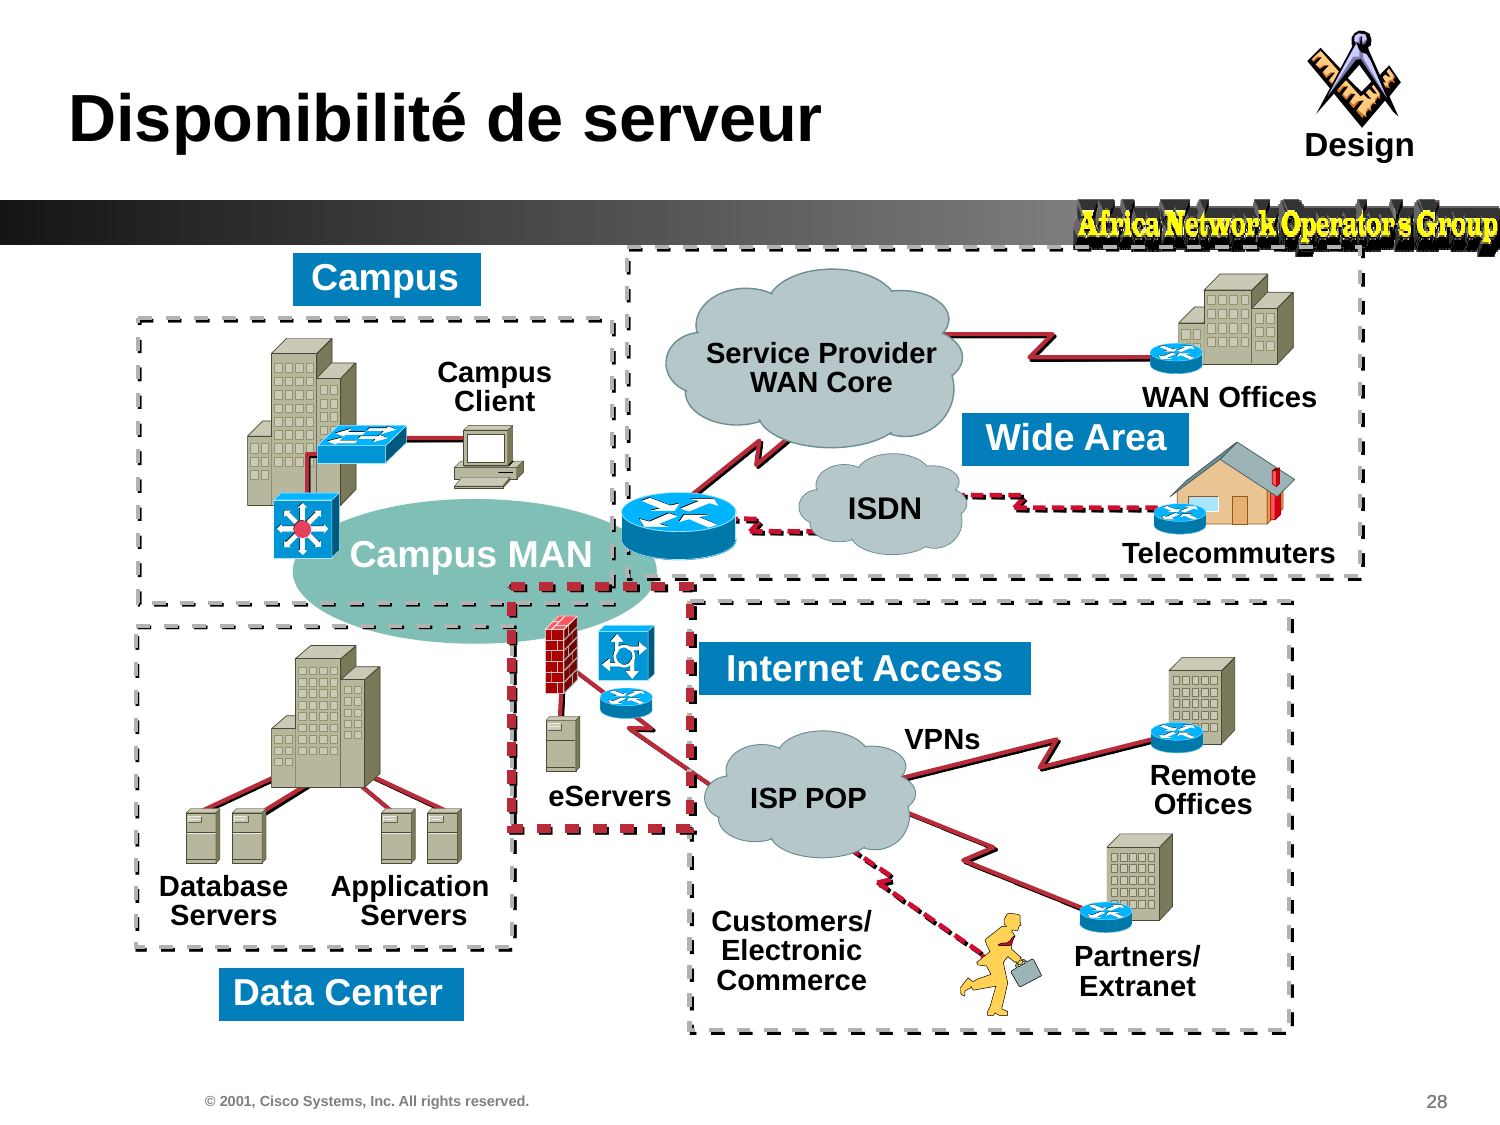

Design
# Disponibilité de serveur
Campus
Service Provider
WAN Core
Campus
Client
WAN Offices
Wide Area
ISDN
Campus MAN
Telecommuters
Internet Access
VPNs
eServers
Remote
Offices
ISP POP
Database
Servers
Application
Servers
Customers/
Electronic
Commerce
Partners/
Extranet
Data Center